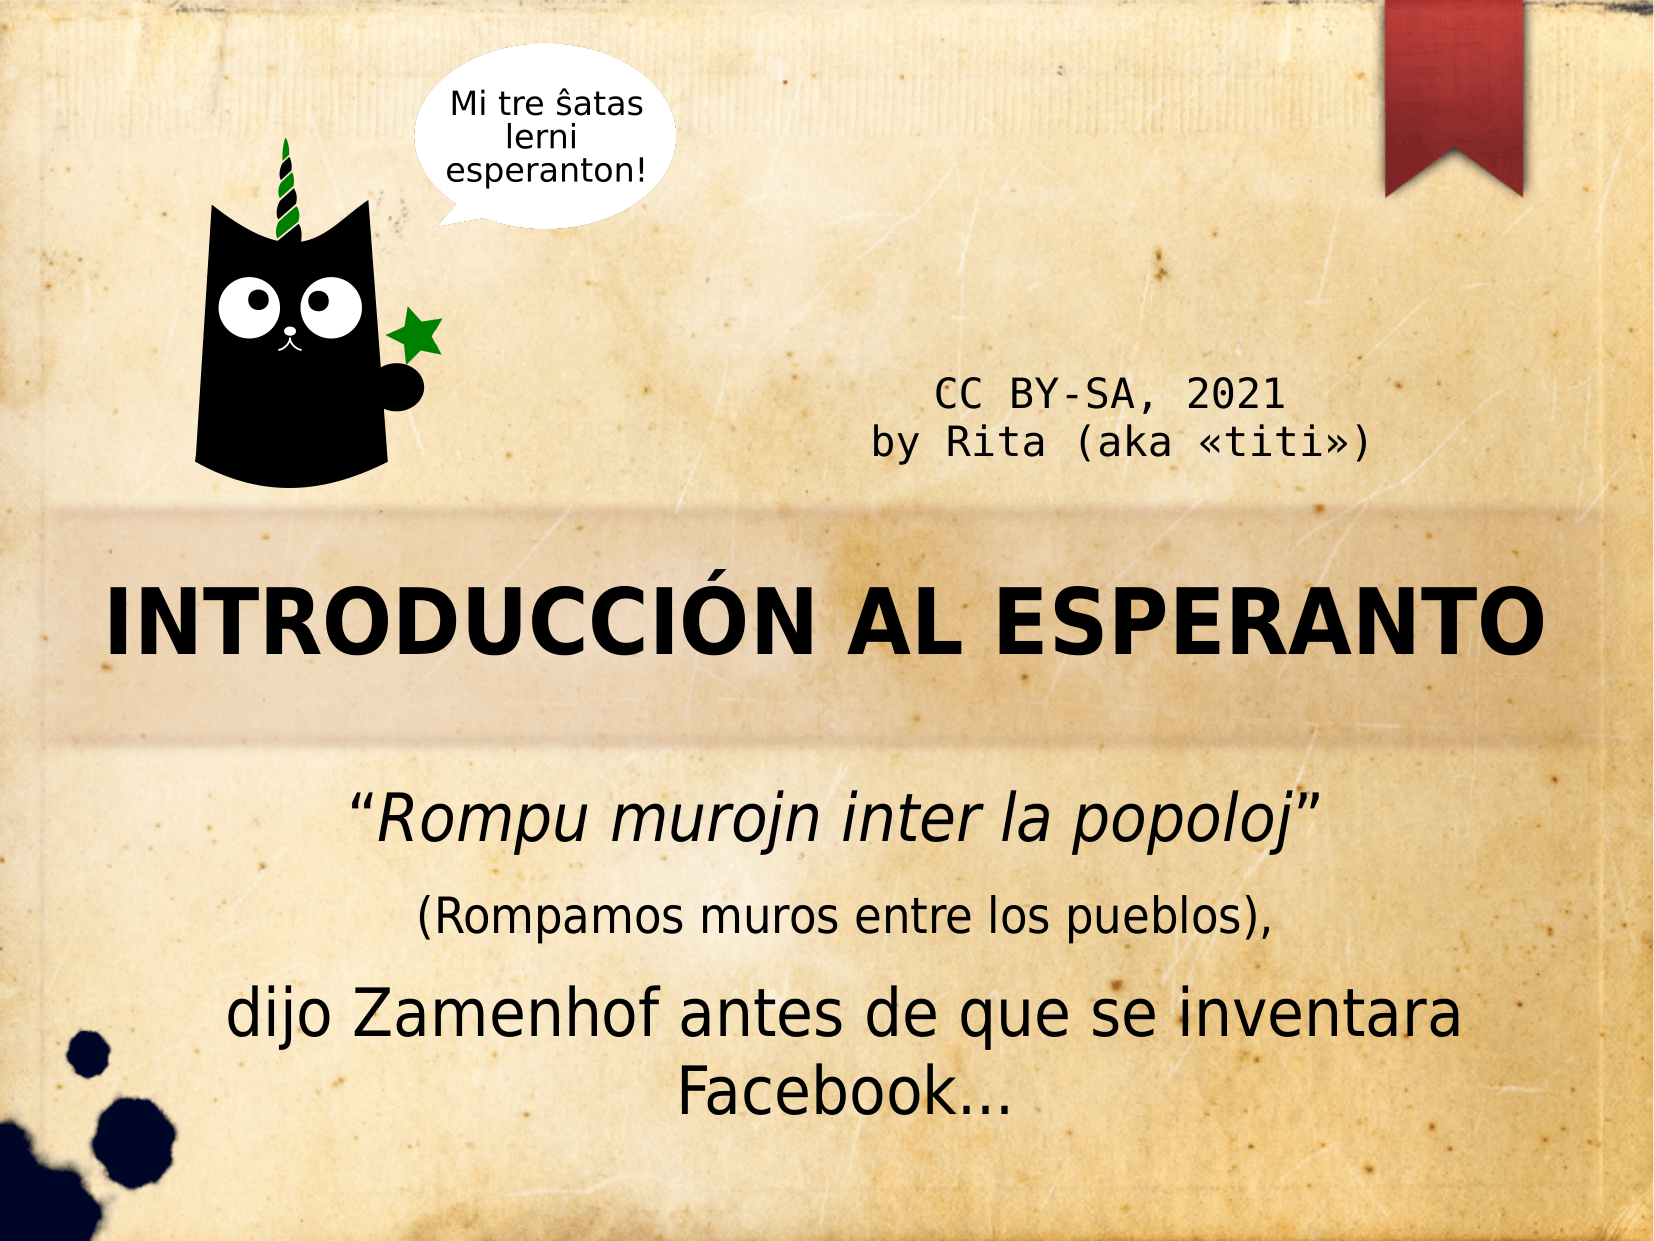

CC BY-SA, 2021
by Rita (aka «titi»)
# INTRODUCCIÓN AL ESPERANTO
“Rompu murojn inter la popoloj”
(Rompamos muros entre los pueblos),
dijo Zamenhof antes de que se inventara Facebook...